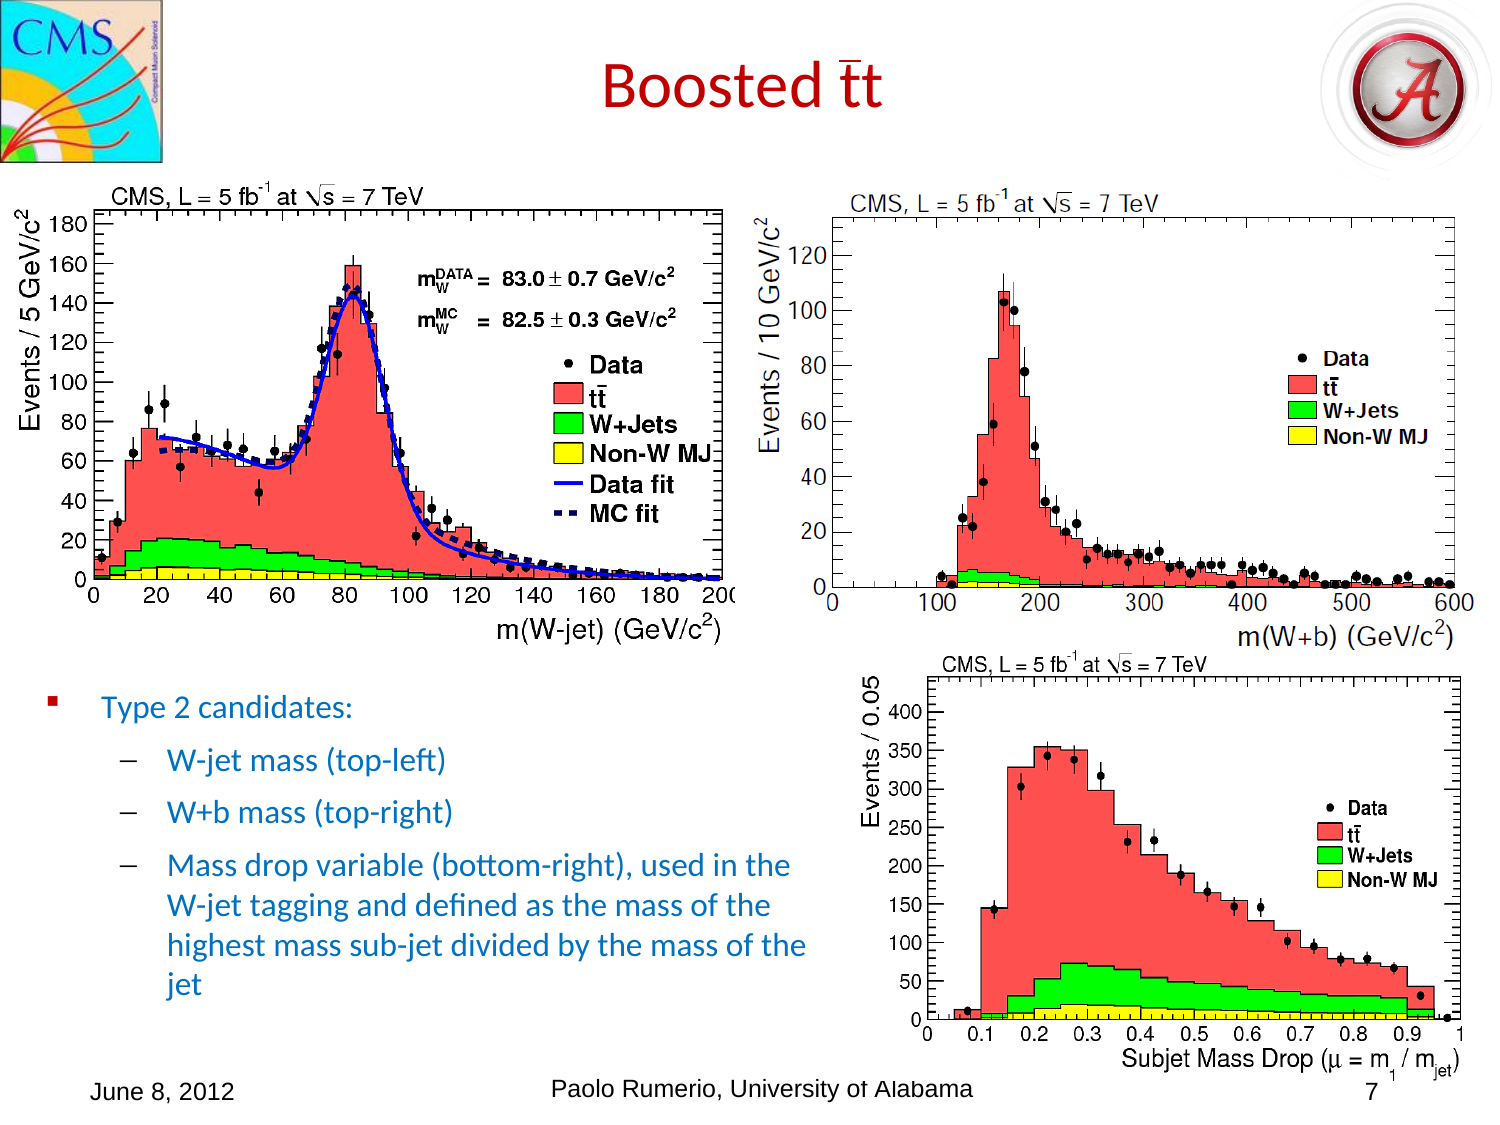

Boosted tt
Type 2 candidates:
W-jet mass (top-left)
W+b mass (top-right)
Mass drop variable (bottom-right), used in the W-jet tagging and defined as the mass of the highest mass sub-jet divided by the mass of the jet
Paolo Rumerio, Univ. of Alabama
June 8, 2012
7